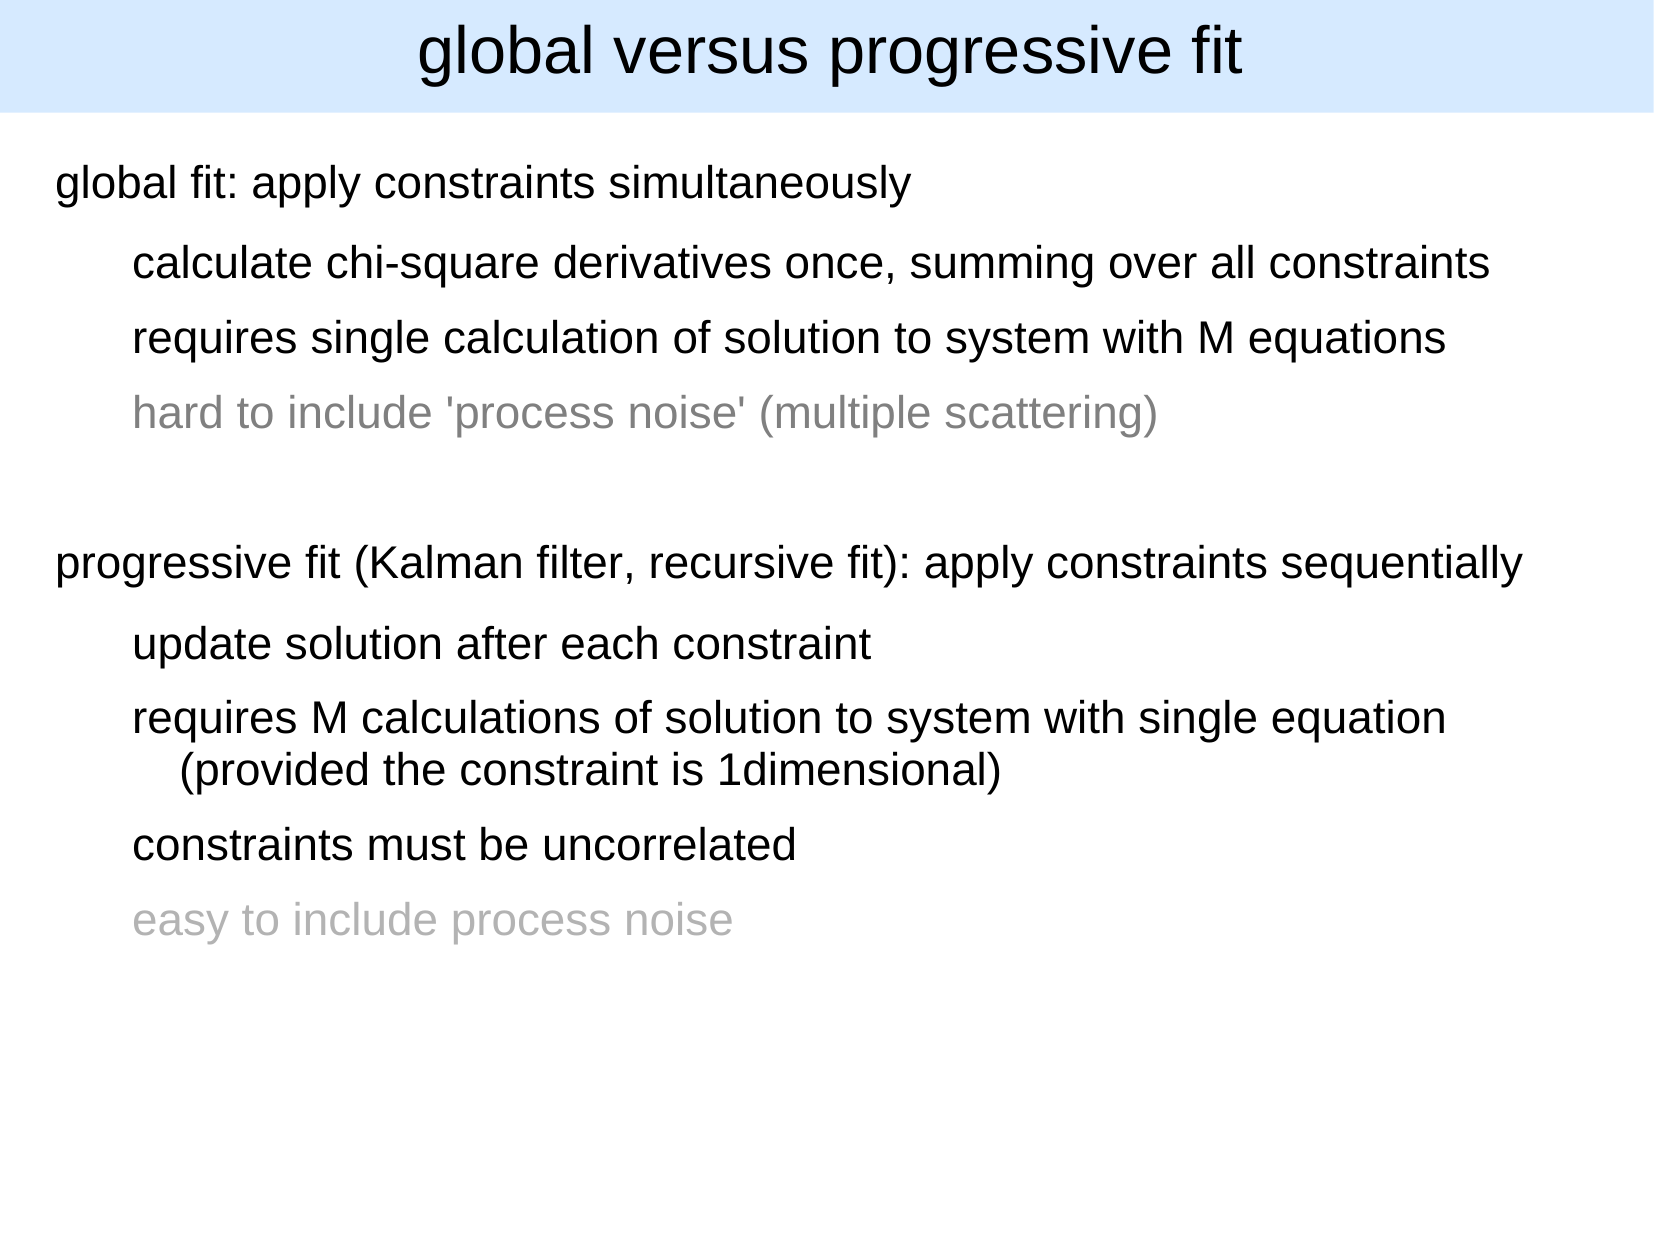

# global versus progressive fit
global fit: apply constraints simultaneously
calculate chi-square derivatives once, summing over all constraints
requires single calculation of solution to system with M equations
hard to include 'process noise' (multiple scattering)
progressive fit (Kalman filter, recursive fit): apply constraints sequentially
update solution after each constraint
requires M calculations of solution to system with single equation (provided the constraint is 1dimensional)
constraints must be uncorrelated
easy to include process noise